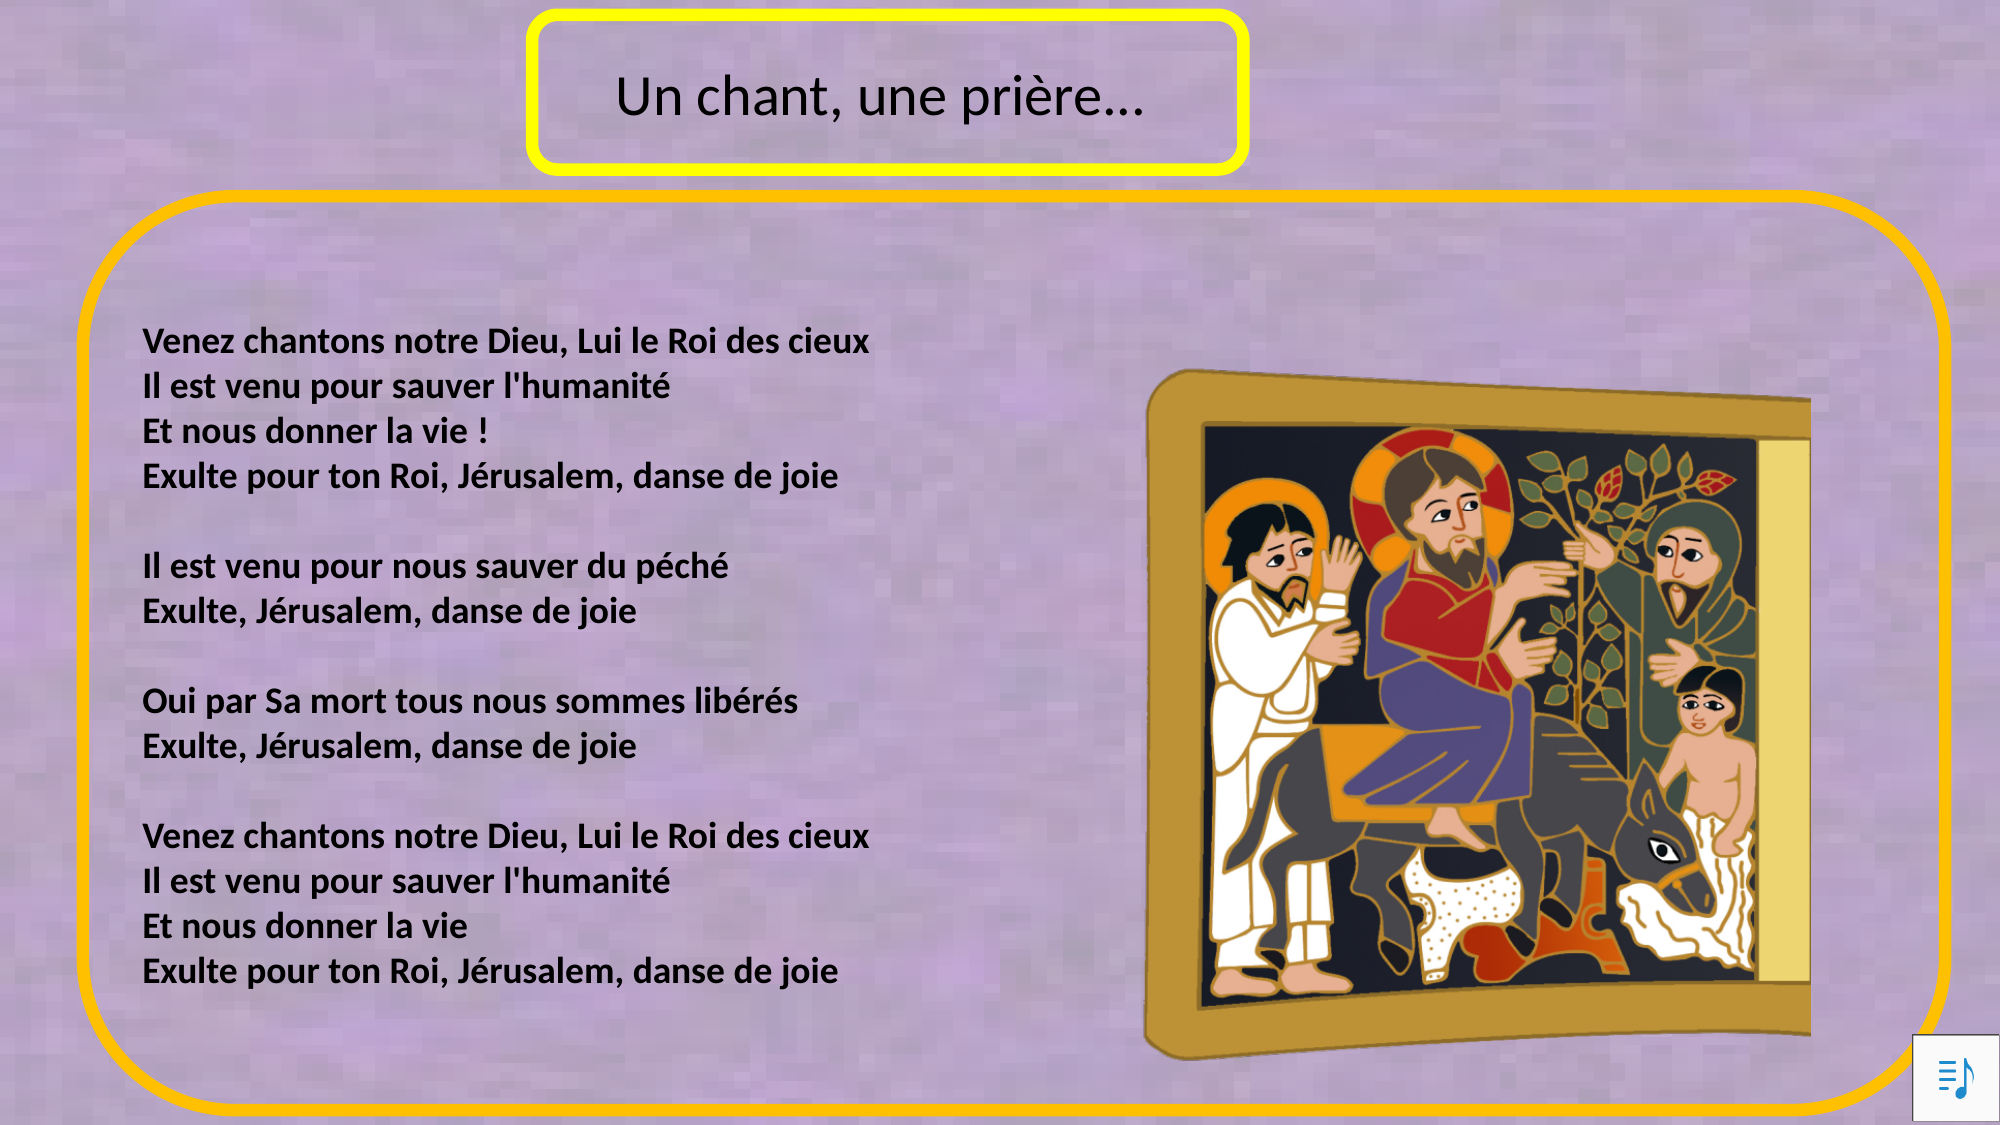

Un chant, une prière...
Venez chantons notre Dieu, Lui le Roi des cieux
Il est venu pour sauver l'humanité
Et nous donner la vie !
Exulte pour ton Roi, Jérusalem, danse de joie
Il est venu pour nous sauver du péché
Exulte, Jérusalem, danse de joie
Oui par Sa mort tous nous sommes libérés
Exulte, Jérusalem, danse de joie
Venez chantons notre Dieu, Lui le Roi des cieux
Il est venu pour sauver l'humanité
Et nous donner la vie
Exulte pour ton Roi, Jérusalem, danse de joie